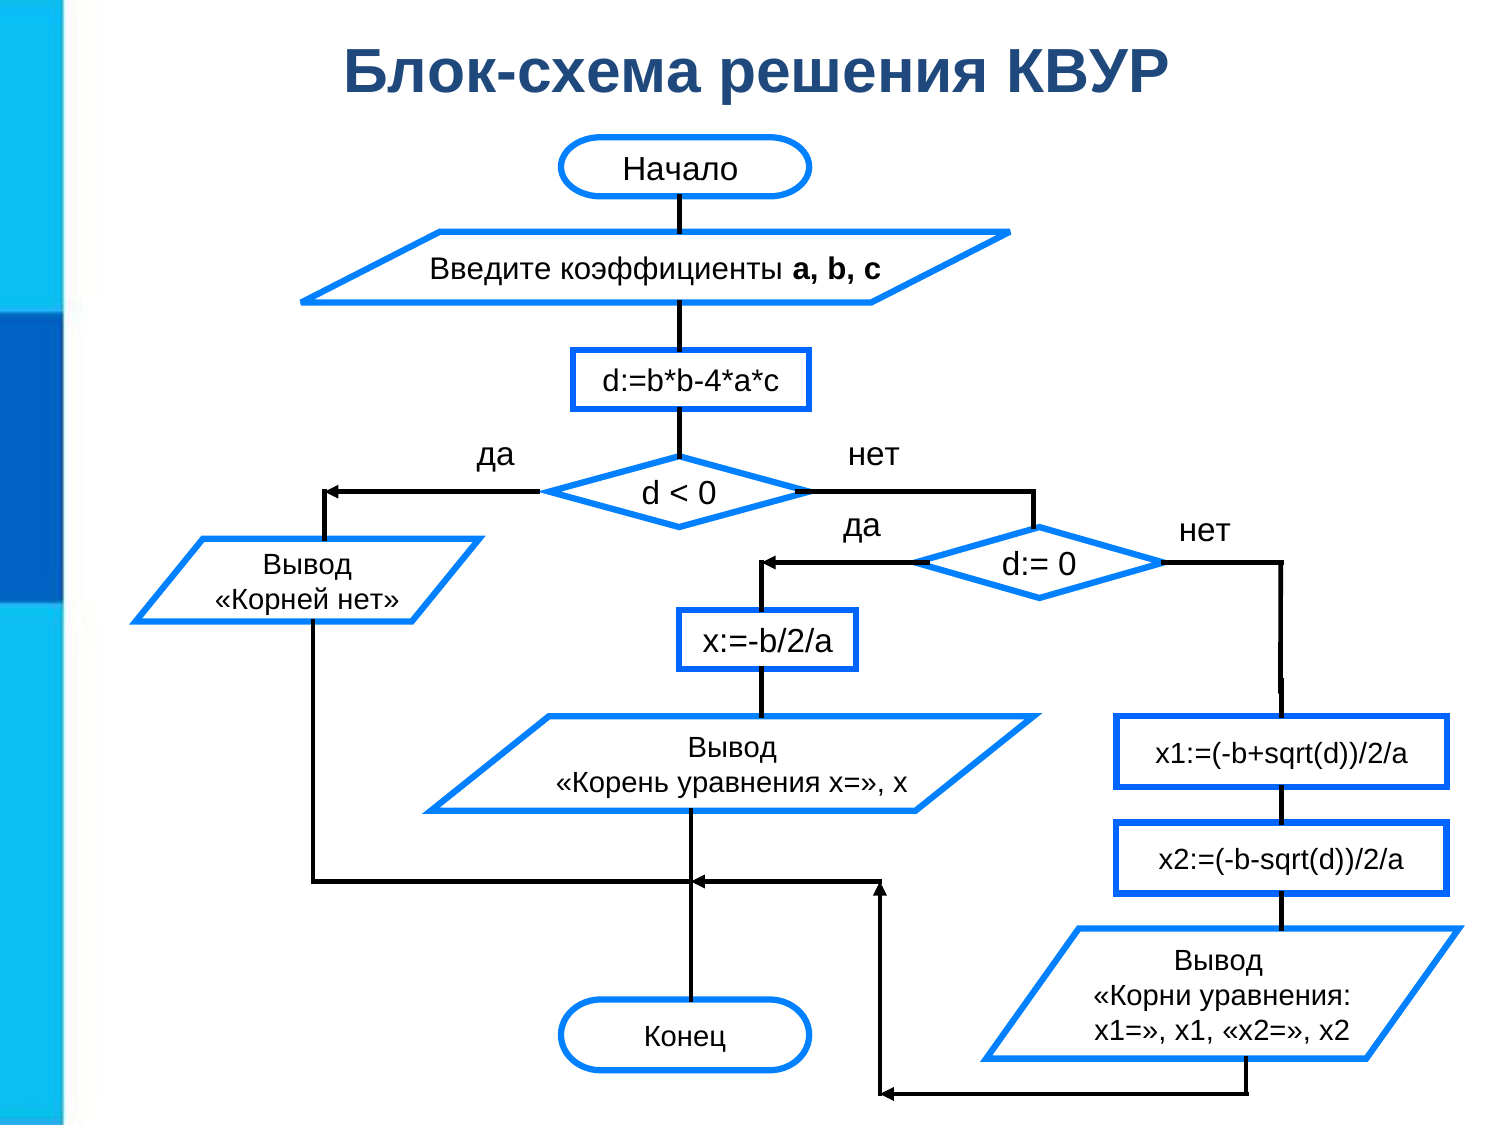

Блок-схема решения КВУР
Начало
Введите коэффициенты a, b, c
d:=b*b-4*a*c
да
нет
d < 0
да
нет
d:= 0
Вывод
«Корней нет»
x:=-b/2/a
Вывод
«Корень уравнения х=», х
х1:=(-b+sqrt(d))/2/a
х2:=(-b-sqrt(d))/2/a
Вывод
«Корни уравнения:
х1=», х1, «х2=», х2
Конец